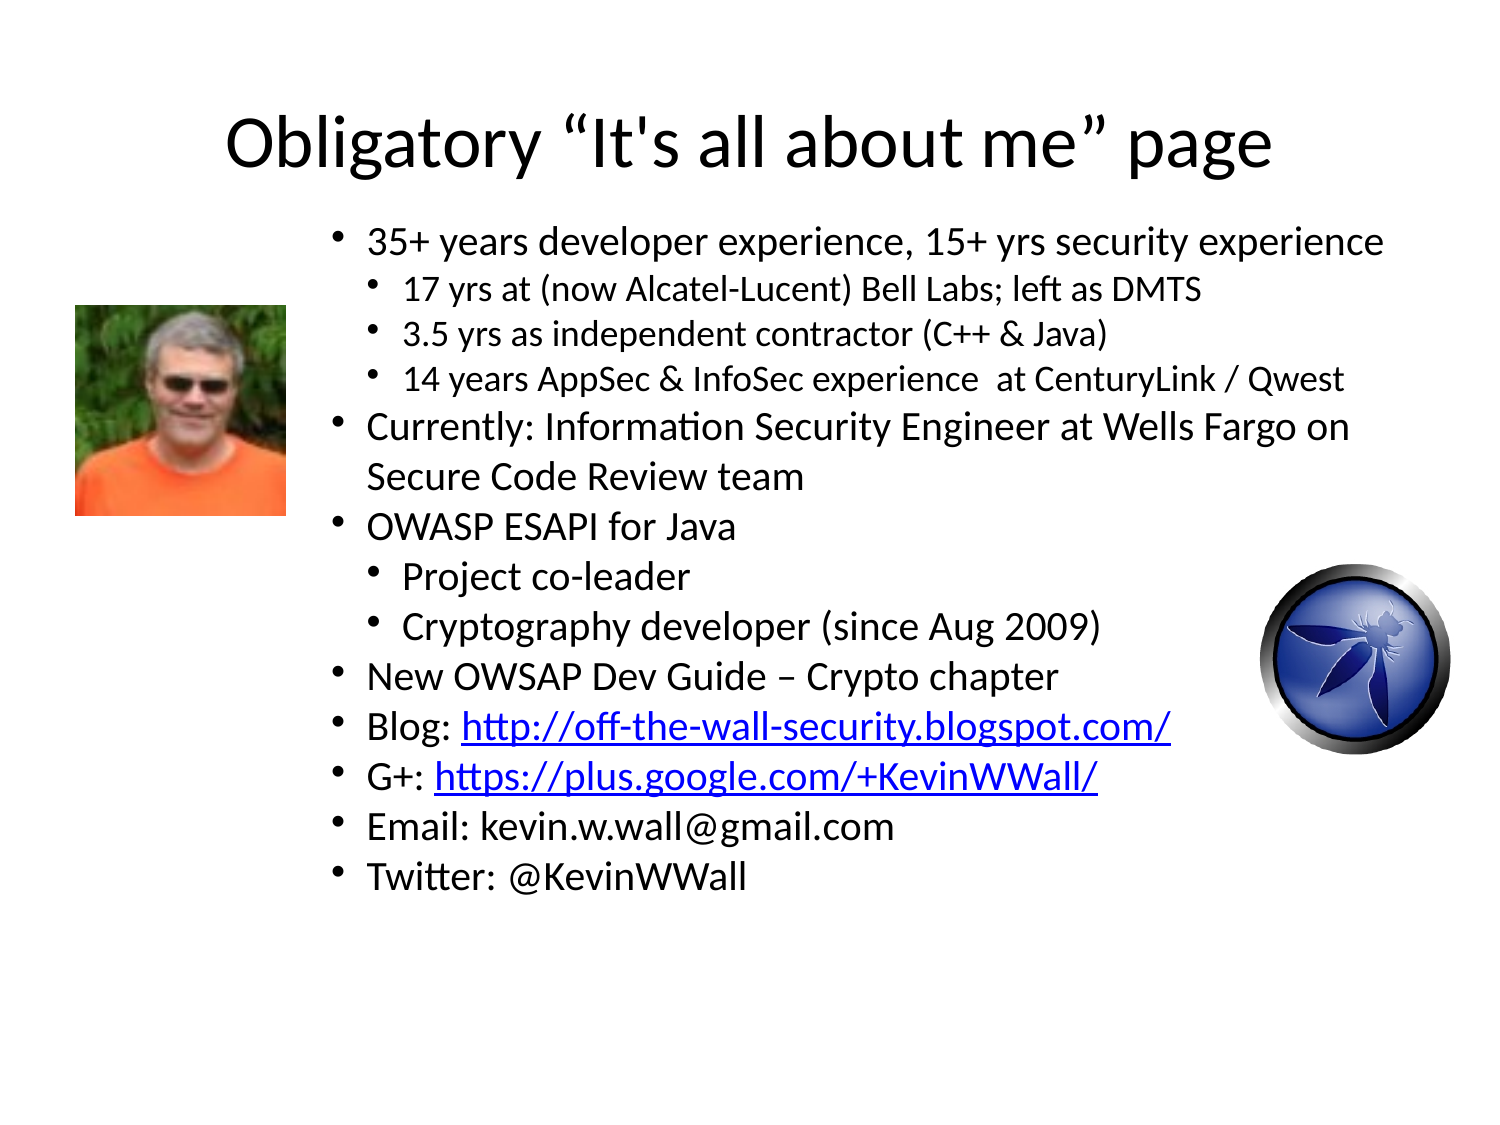

Obligatory “It's all about me” page
35+ years developer experience, 15+ yrs security experience
17 yrs at (now Alcatel-Lucent) Bell Labs; left as DMTS
3.5 yrs as independent contractor (C++ & Java)
14 years AppSec & InfoSec experience at CenturyLink / Qwest
Currently: Information Security Engineer at Wells Fargo on Secure Code Review team
OWASP ESAPI for Java
Project co-leader
Cryptography developer (since Aug 2009)
New OWSAP Dev Guide – Crypto chapter
Blog: http://off-the-wall-security.blogspot.com/
G+: https://plus.google.com/+KevinWWall/
Email: kevin.w.wall@gmail.com
Twitter: @KevinWWall